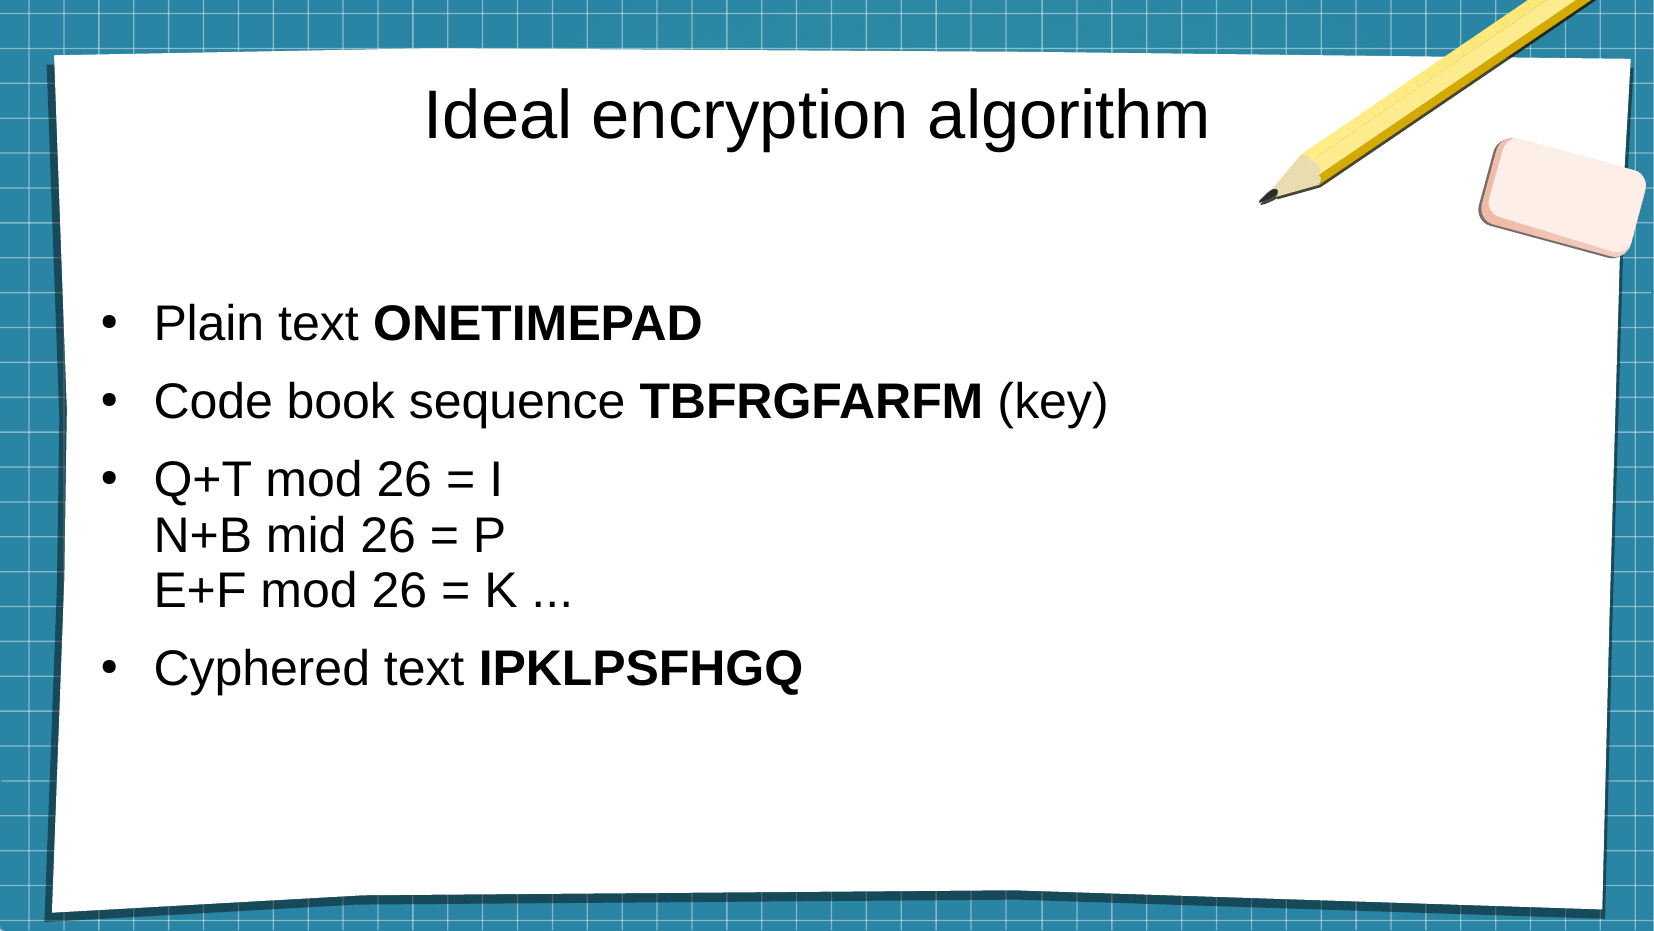

# Ideal encryption algorithm
Plain text ONETIMEPAD
Code book sequence TBFRGFARFM (key)
Q+T mod 26 = I
N+B mid 26 = P
E+F mod 26 = K ...
Cyphered text IPKLPSFHGQ